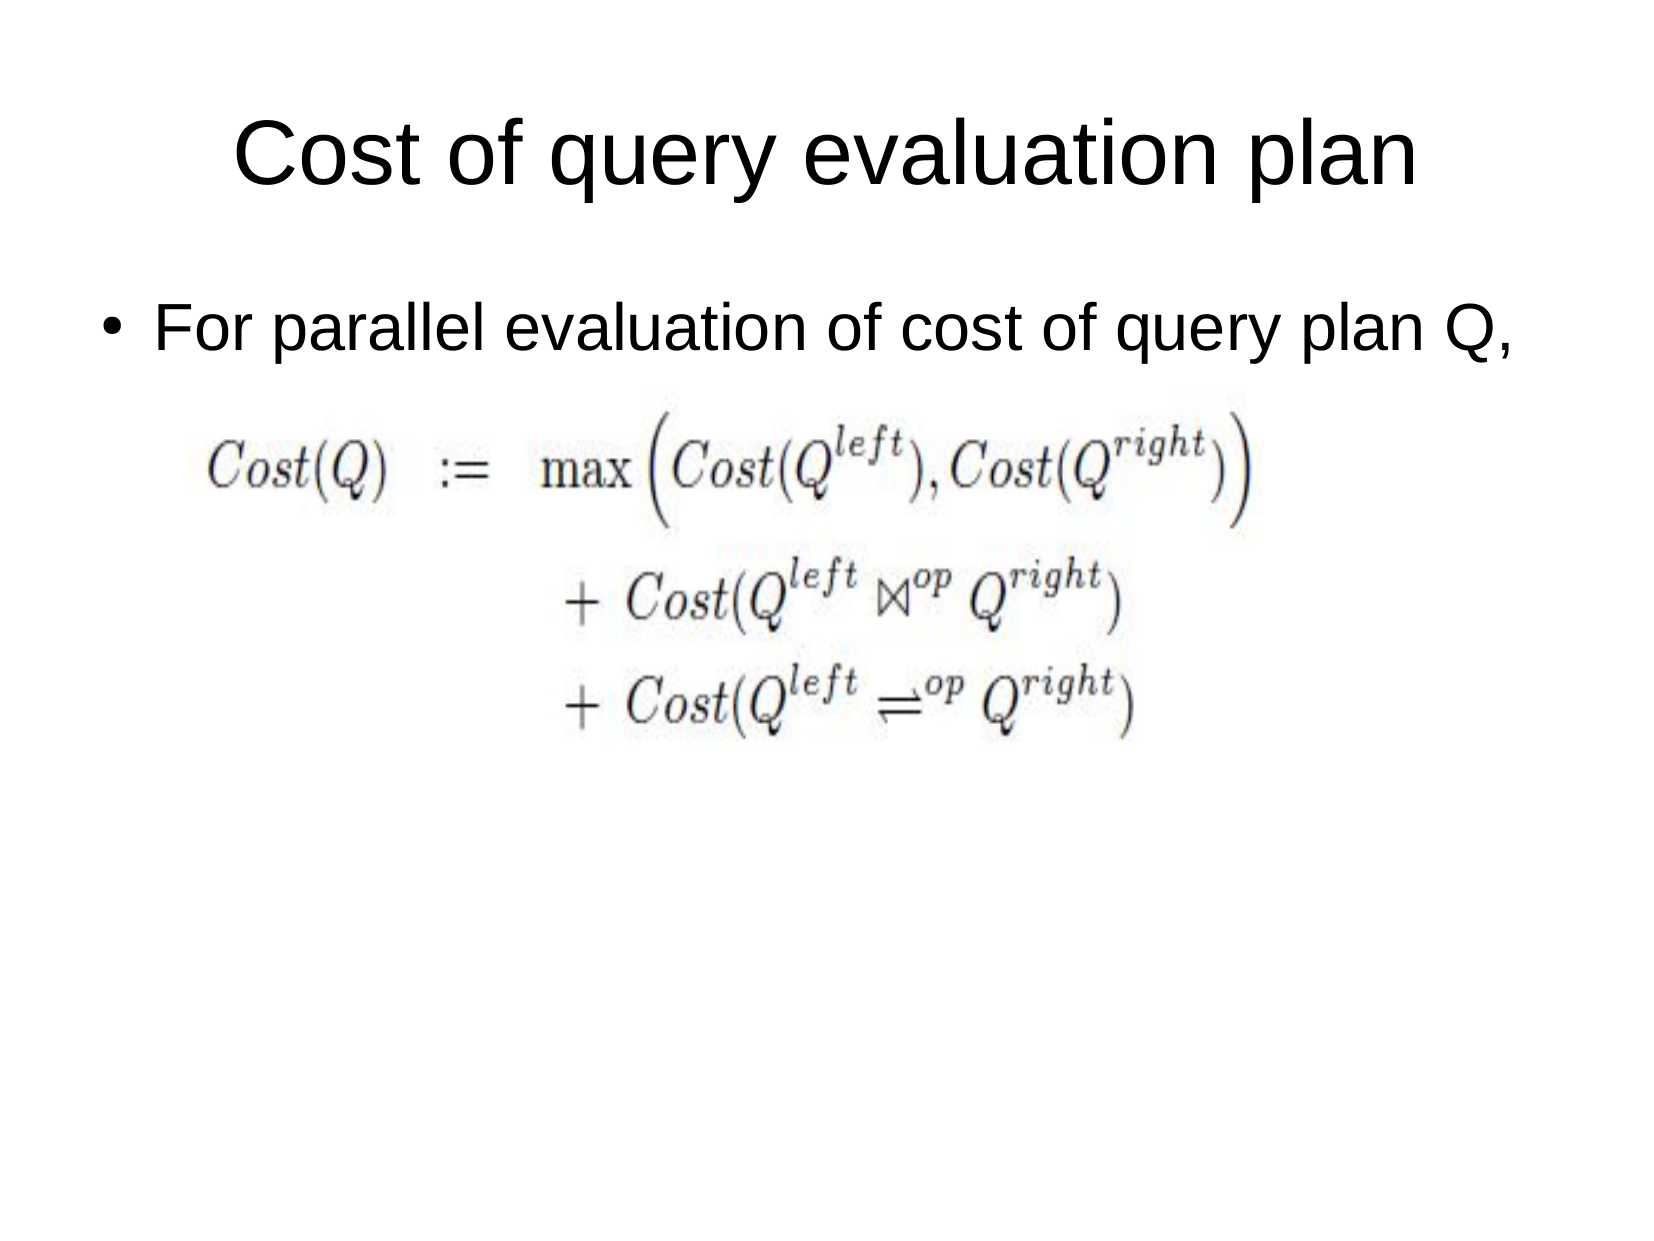

# Cost of query evaluation plan
For parallel evaluation of cost of query plan Q,